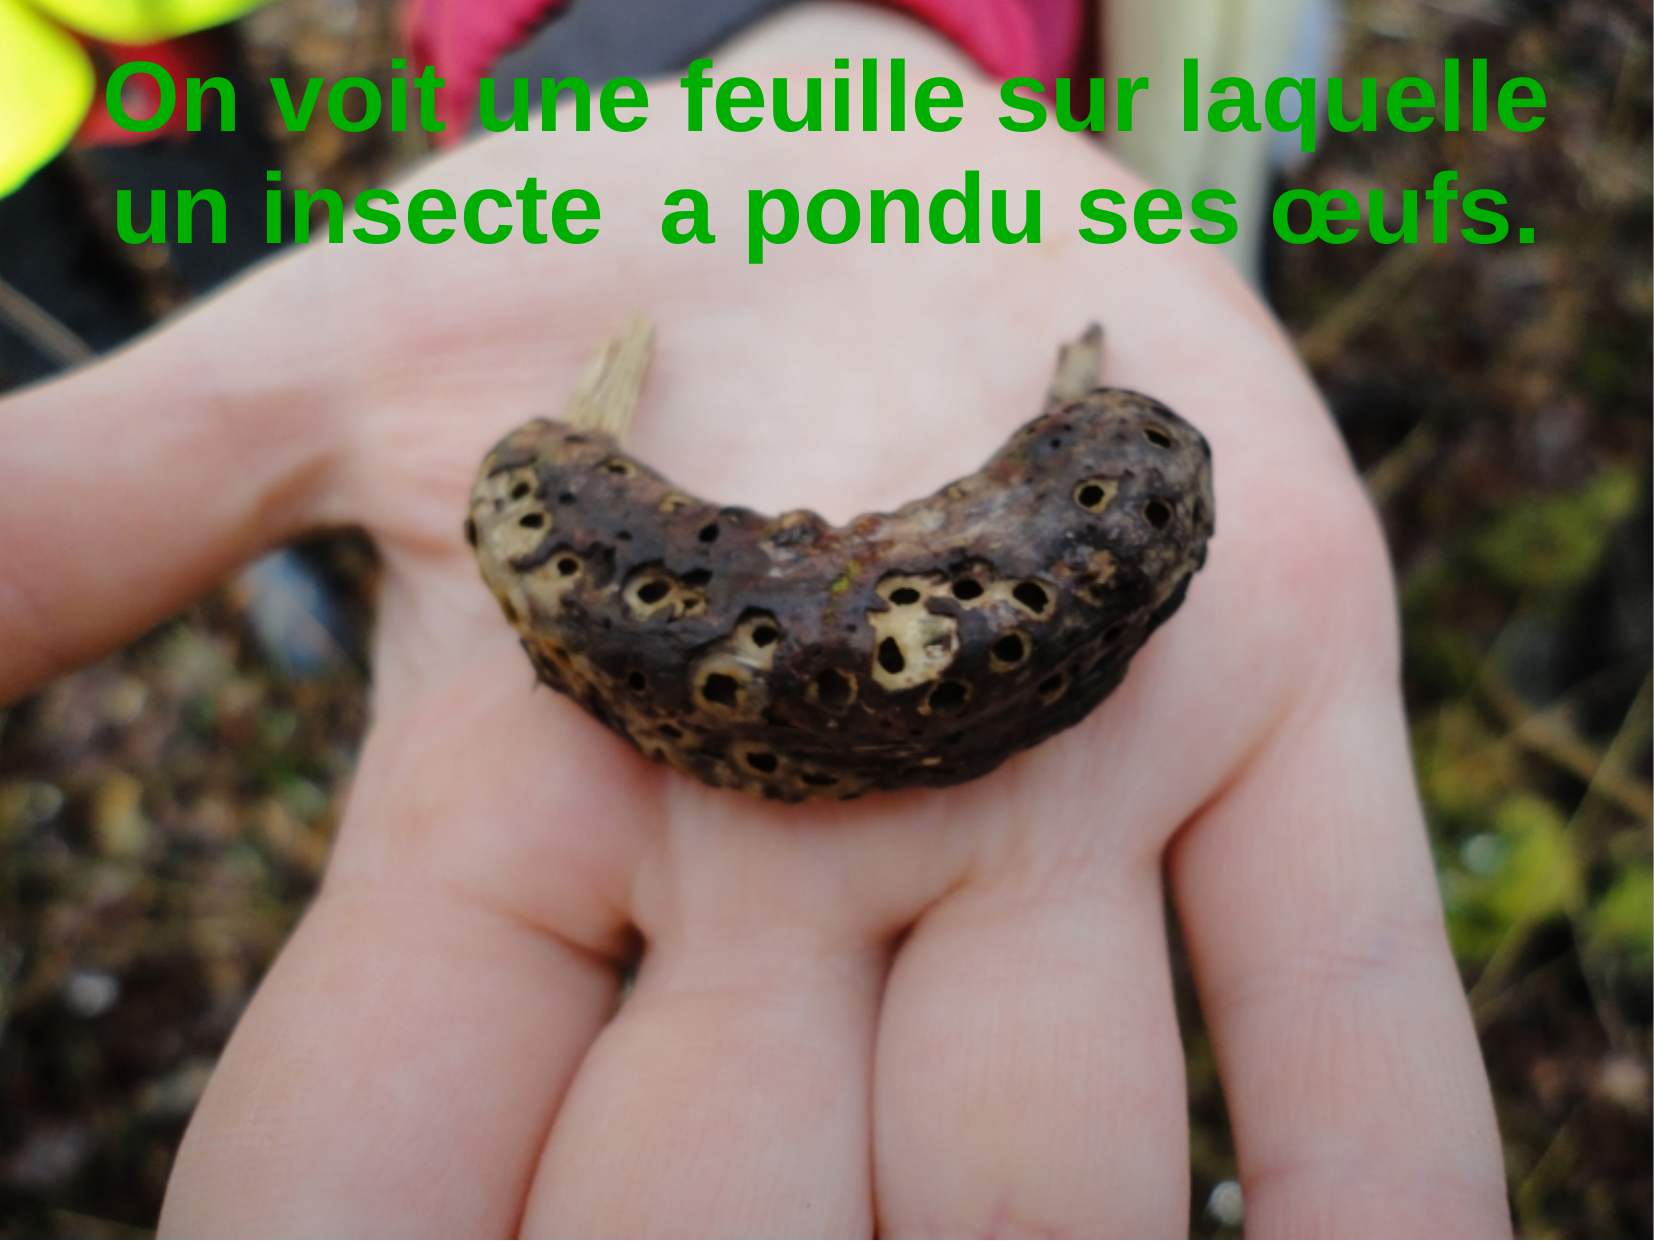

# On voit une feuille sur laquelle un insecte a pondu ses œufs.